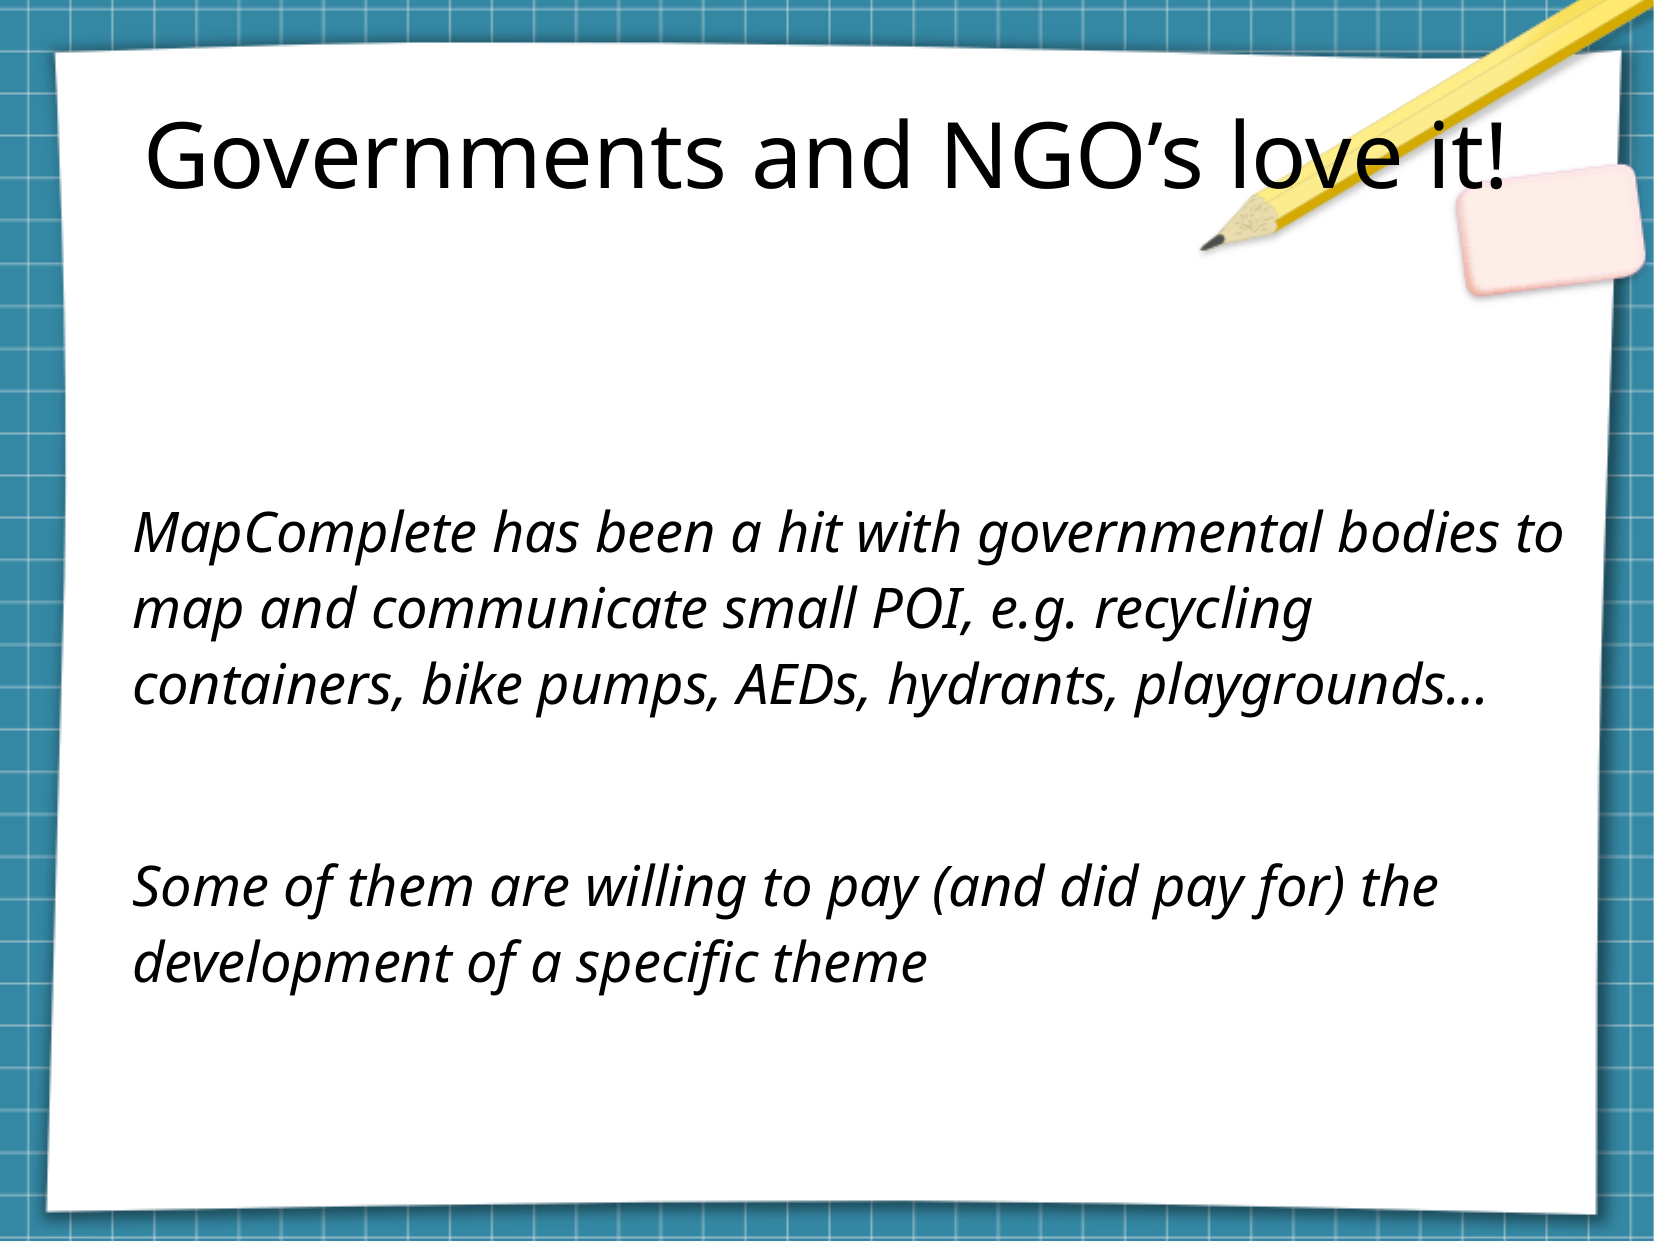

# Governments and NGO’s love it!
MapComplete has been a hit with governmental bodies to map and communicate small POI, e.g. recycling containers, bike pumps, AEDs, hydrants, playgrounds…
Some of them are willing to pay (and did pay for) the development of a specific theme